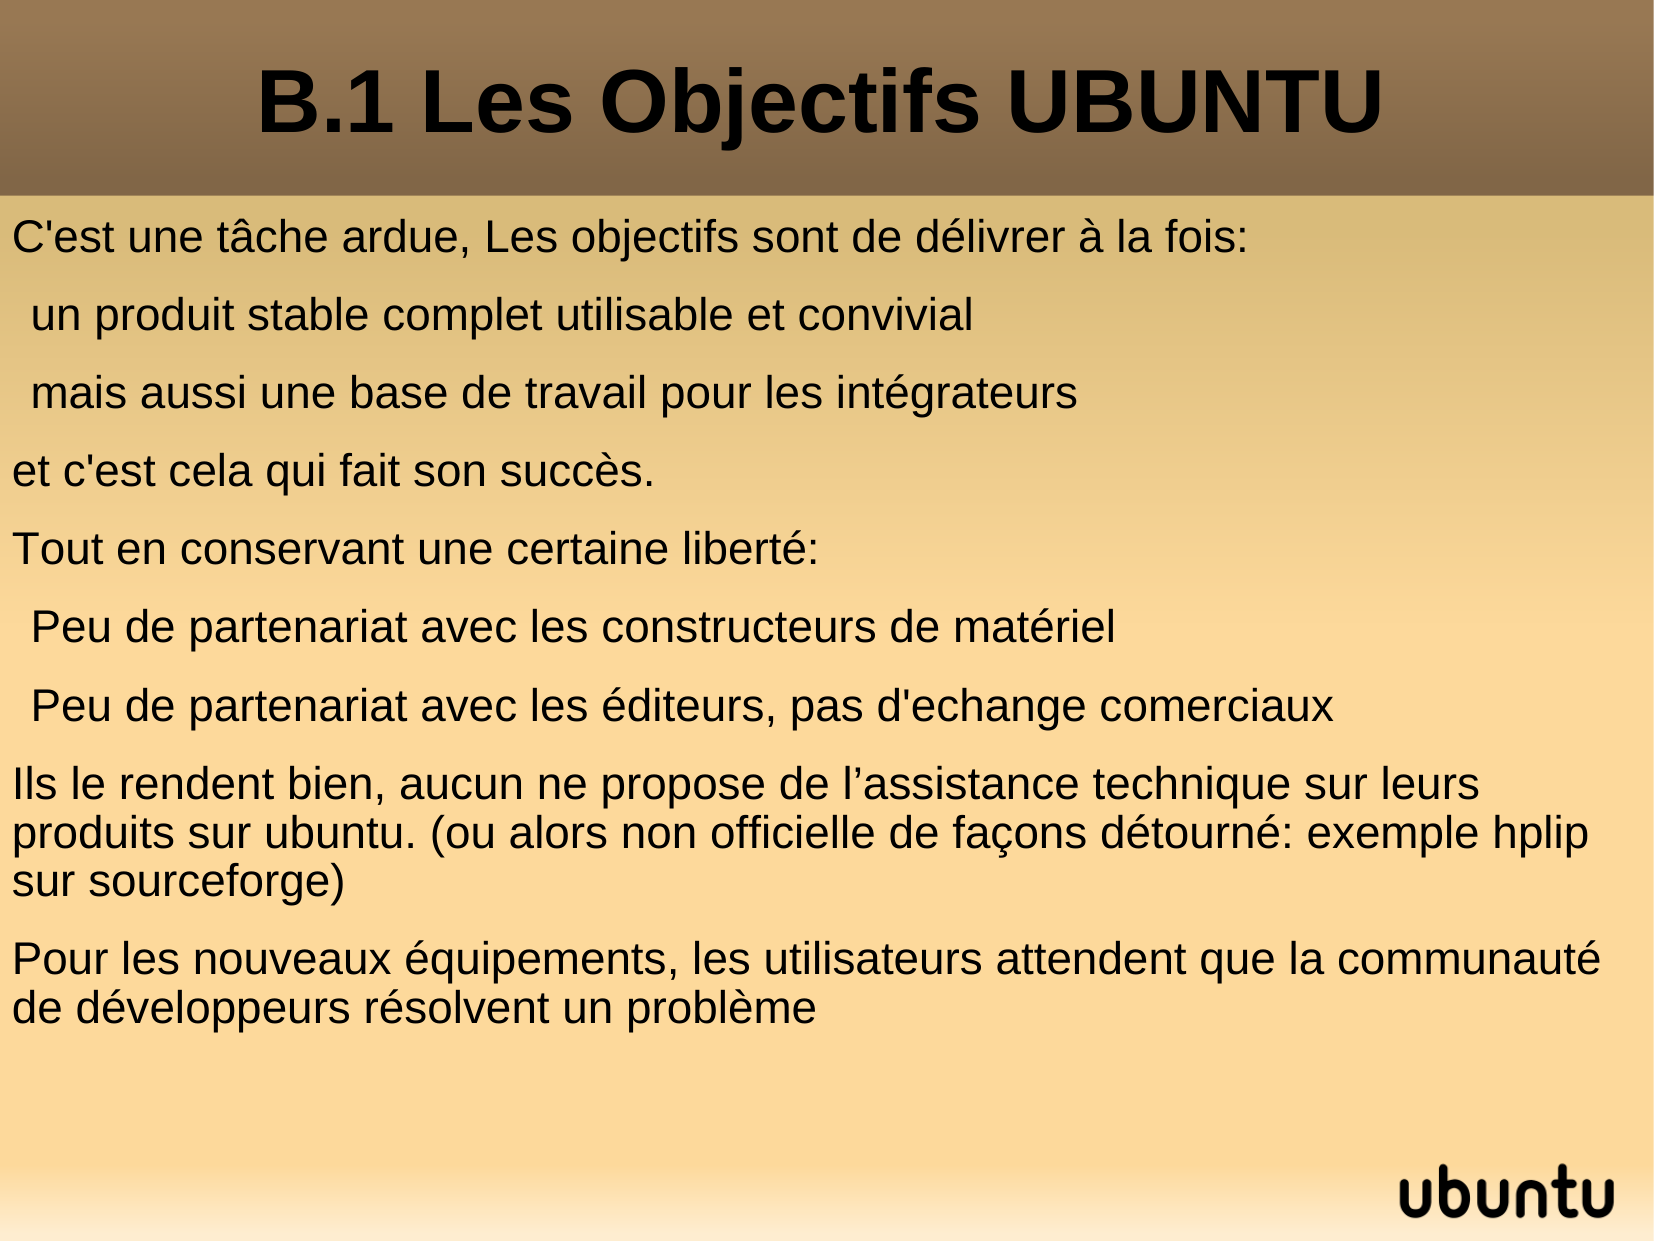

# B.1 Les Objectifs UBUNTU
C'est une tâche ardue, Les objectifs sont de délivrer à la fois:
un produit stable complet utilisable et convivial
mais aussi une base de travail pour les intégrateurs
et c'est cela qui fait son succès.
Tout en conservant une certaine liberté:
Peu de partenariat avec les constructeurs de matériel
Peu de partenariat avec les éditeurs, pas d'echange comerciaux
Ils le rendent bien, aucun ne propose de l’assistance technique sur leurs produits sur ubuntu. (ou alors non officielle de façons détourné: exemple hplip sur sourceforge)
Pour les nouveaux équipements, les utilisateurs attendent que la communauté de développeurs résolvent un problème